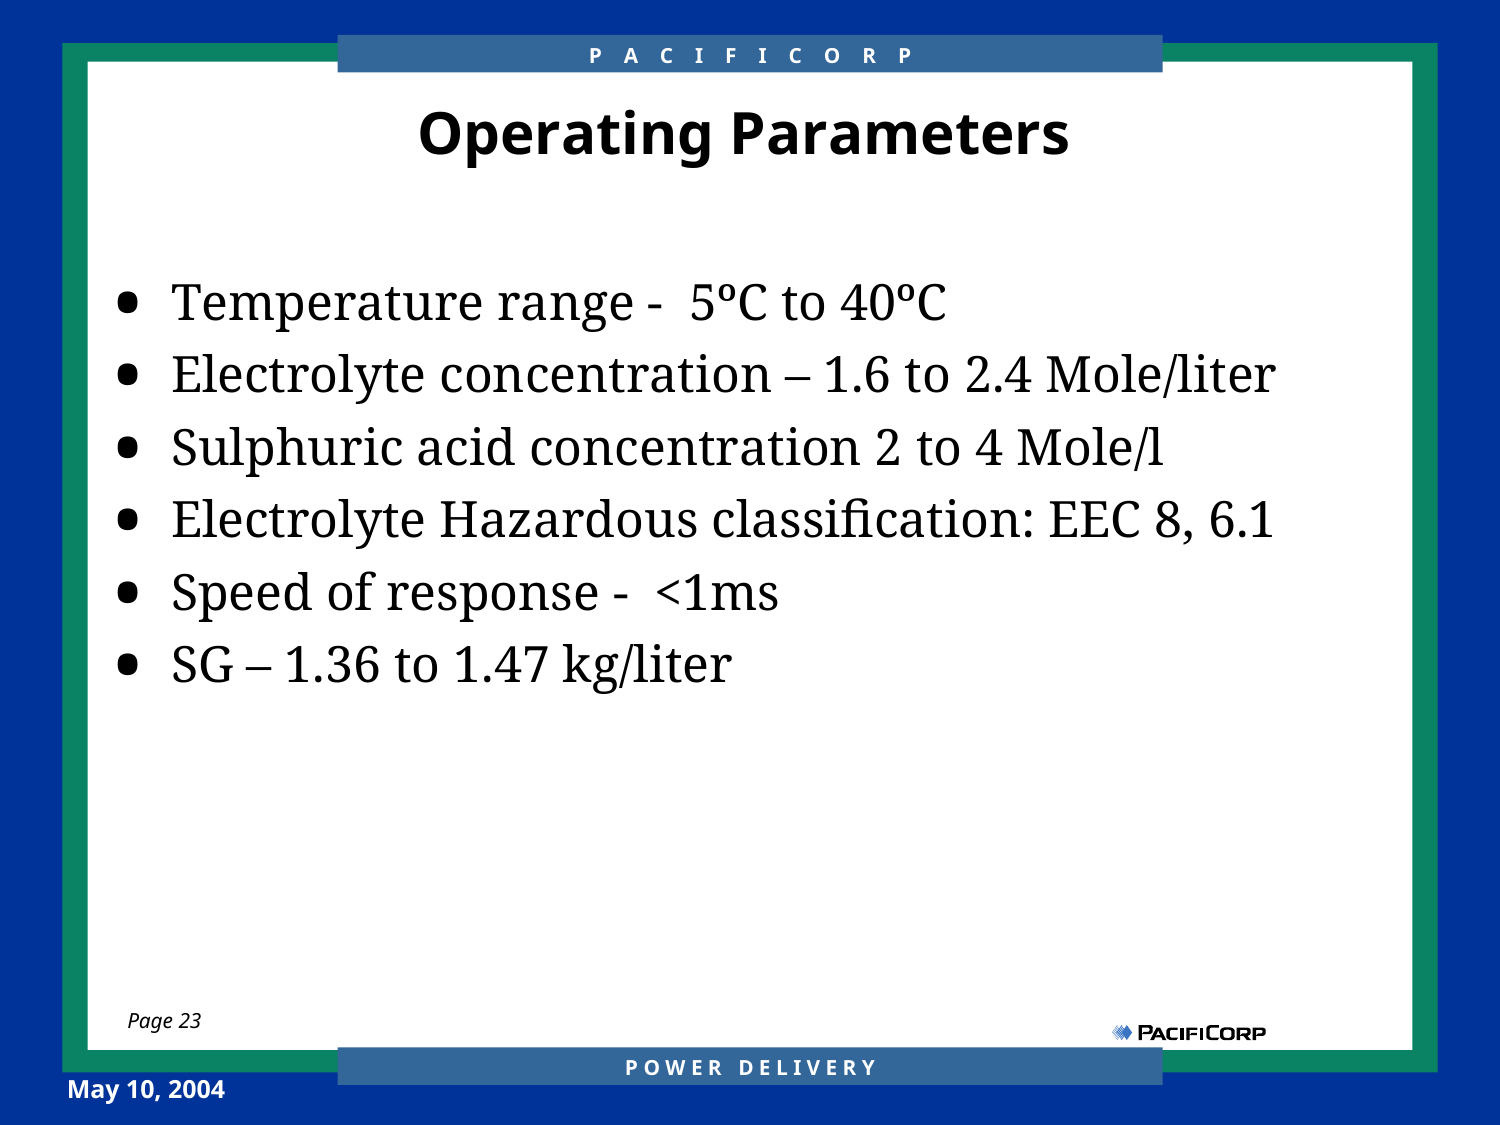

# Operating Parameters
Temperature range - 5ºC to 40ºC
Electrolyte concentration – 1.6 to 2.4 Mole/liter
Sulphuric acid concentration 2 to 4 Mole/l
Electrolyte Hazardous classification: EEC 8, 6.1
Speed of response - <1ms
SG – 1.36 to 1.47 kg/liter
23